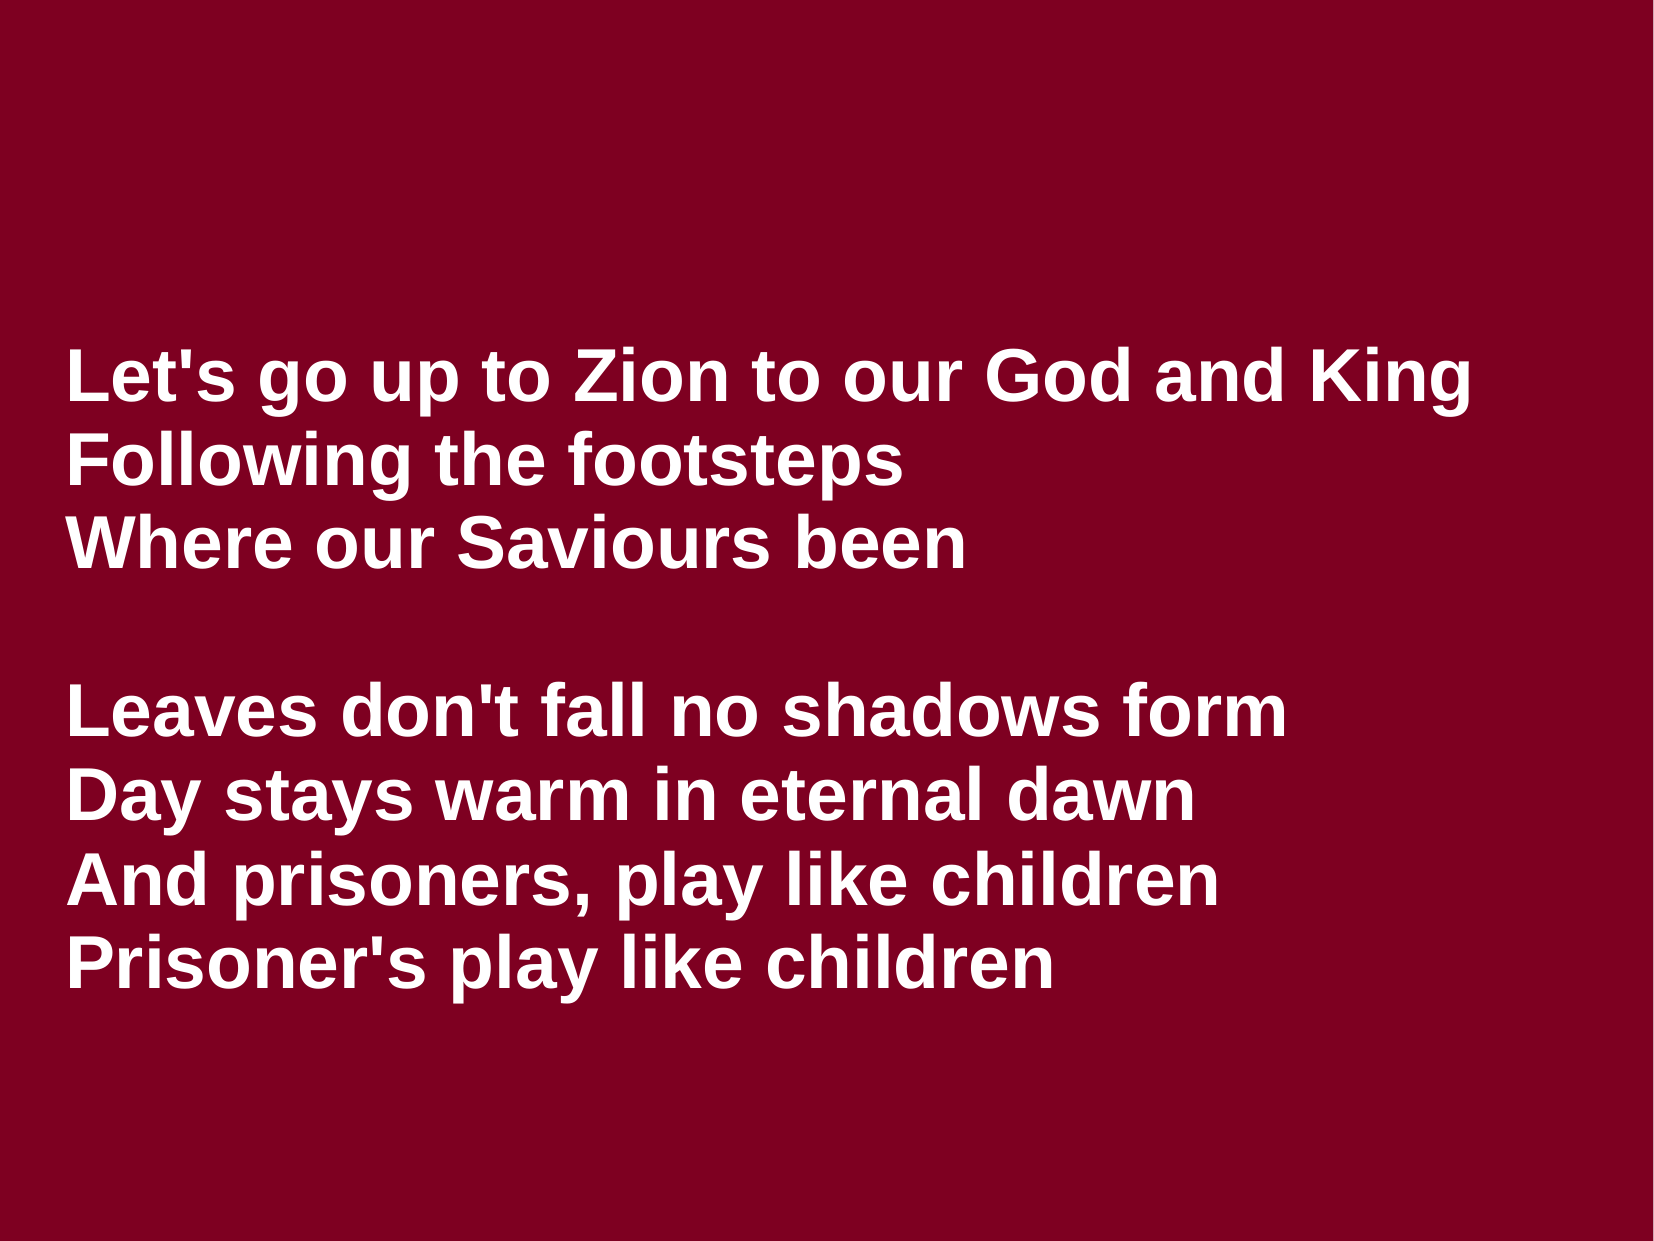

#
	Let's go up to Zion to our God and King
	Following the footsteps
	Where our Saviours been
	Leaves don't fall no shadows form
	Day stays warm in eternal dawn
	And prisoners, play like children
	Prisoner's play like children